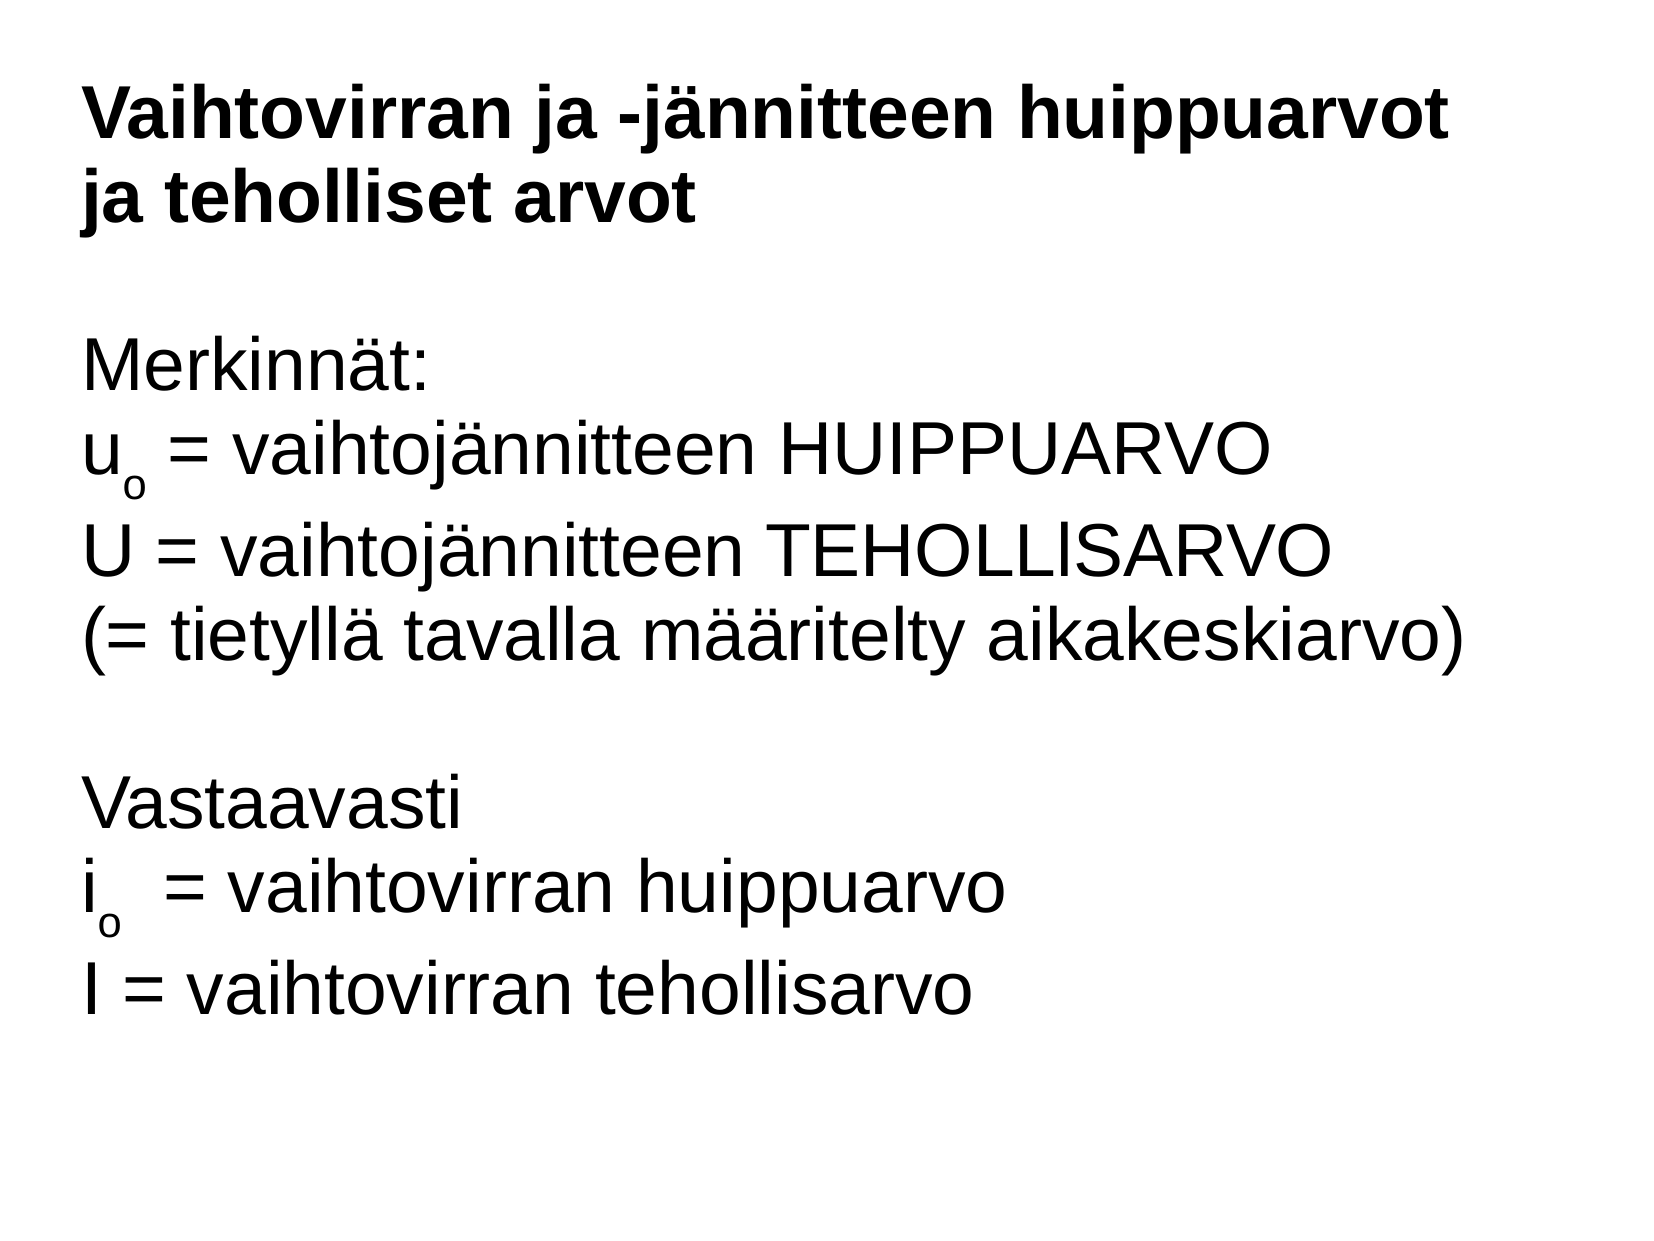

Vaihtovirran ja -jännitteen huippuarvot ja teholliset arvot
Merkinnät:
uo = vaihtojännitteen HUIPPUARVO
U = vaihtojännitteen TEHOLLlSARVO (= tietyllä tavalla määritelty aikakeskiarvo)
Vastaavasti
io = vaihtovirran huippuarvo
I = vaihtovirran tehollisarvo